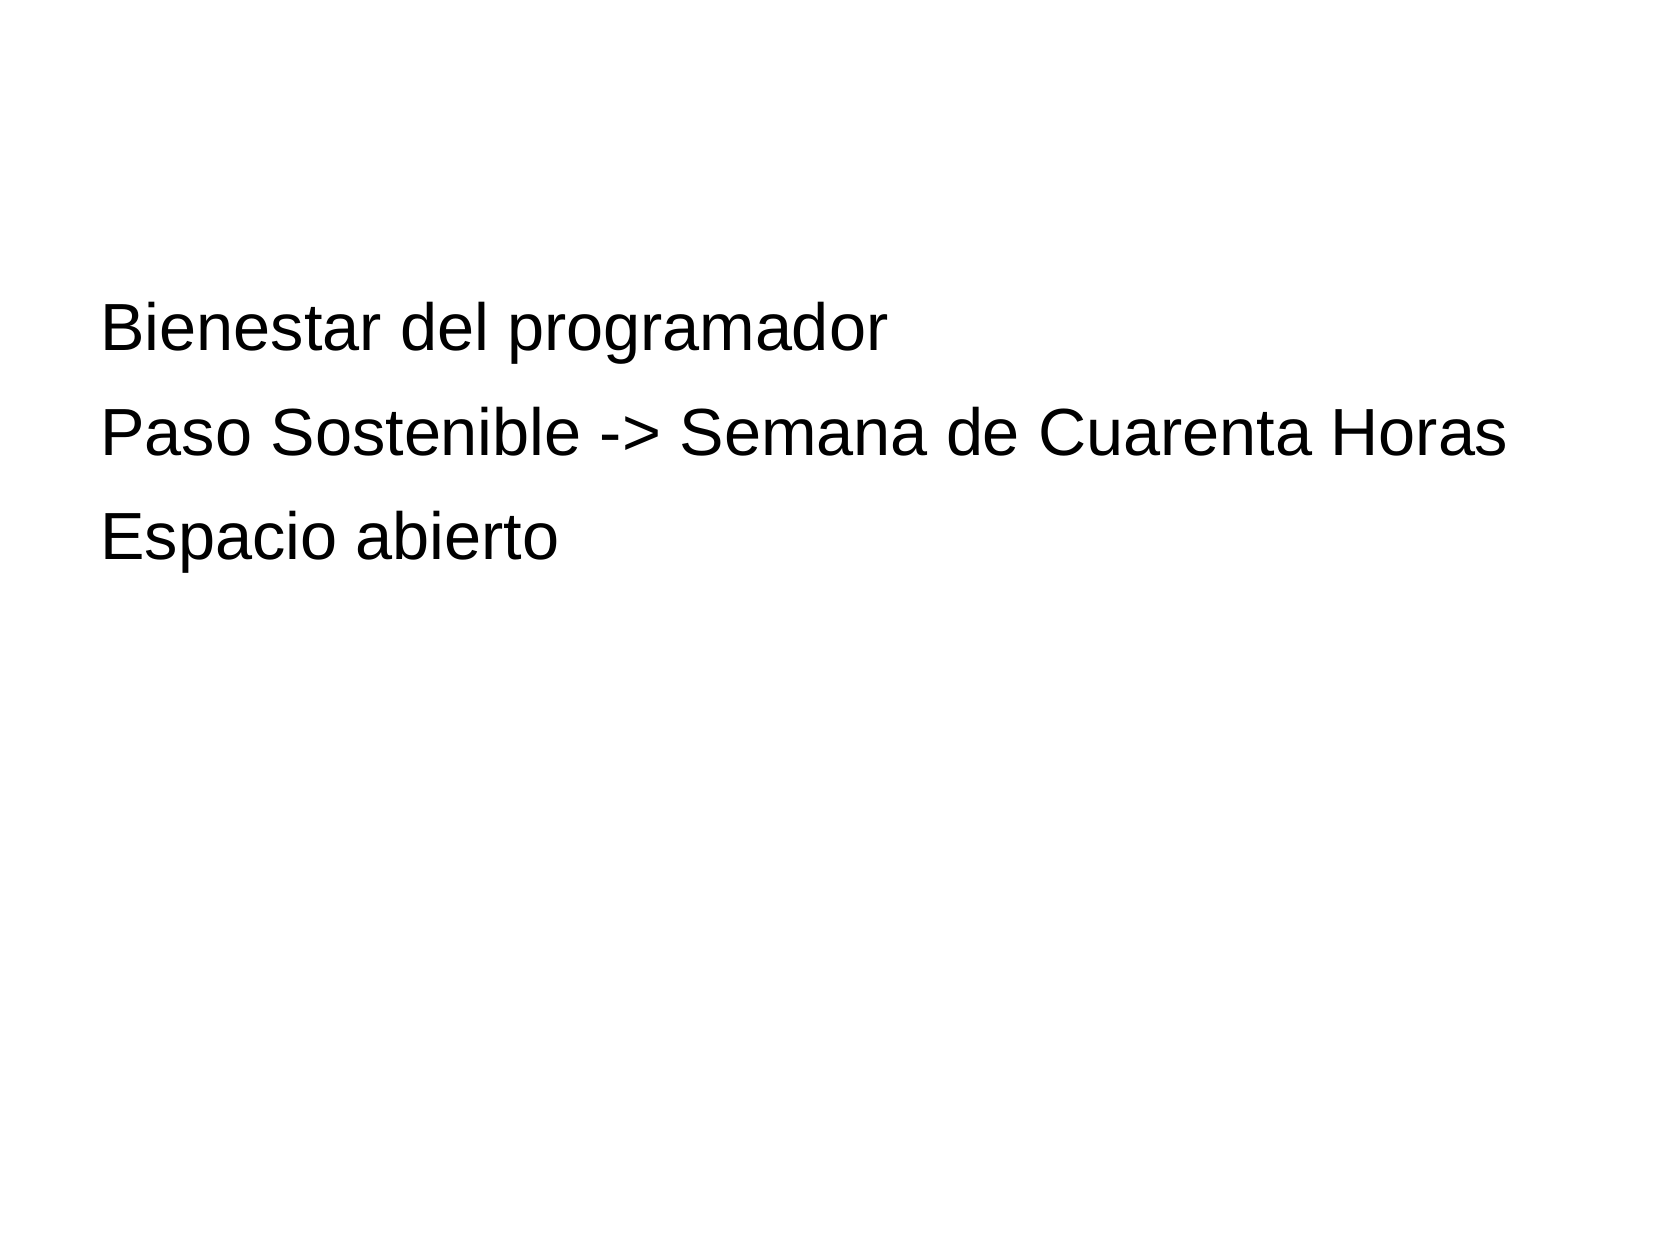

#
Bienestar del programador
Paso Sostenible -> Semana de Cuarenta Horas
Espacio abierto